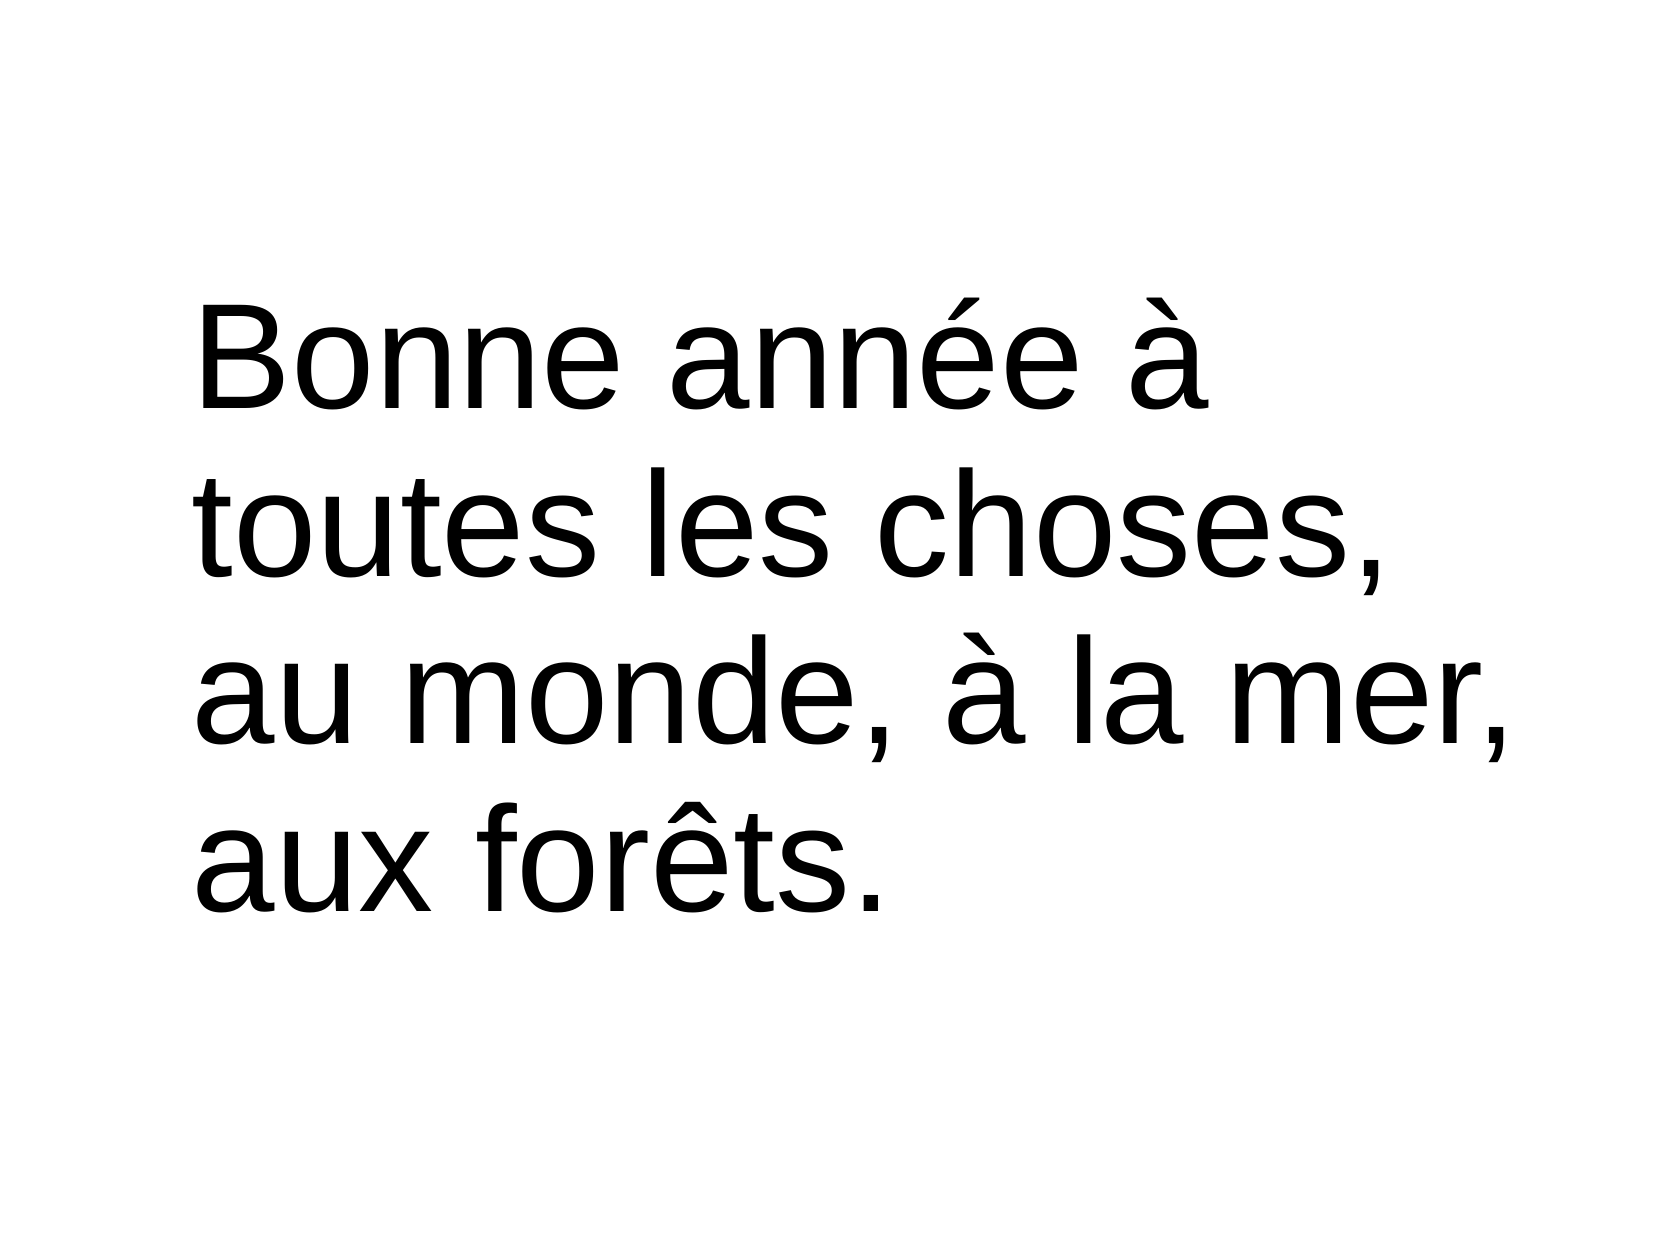

Bonne année à toutes les choses, au monde, à la mer, aux forêts.